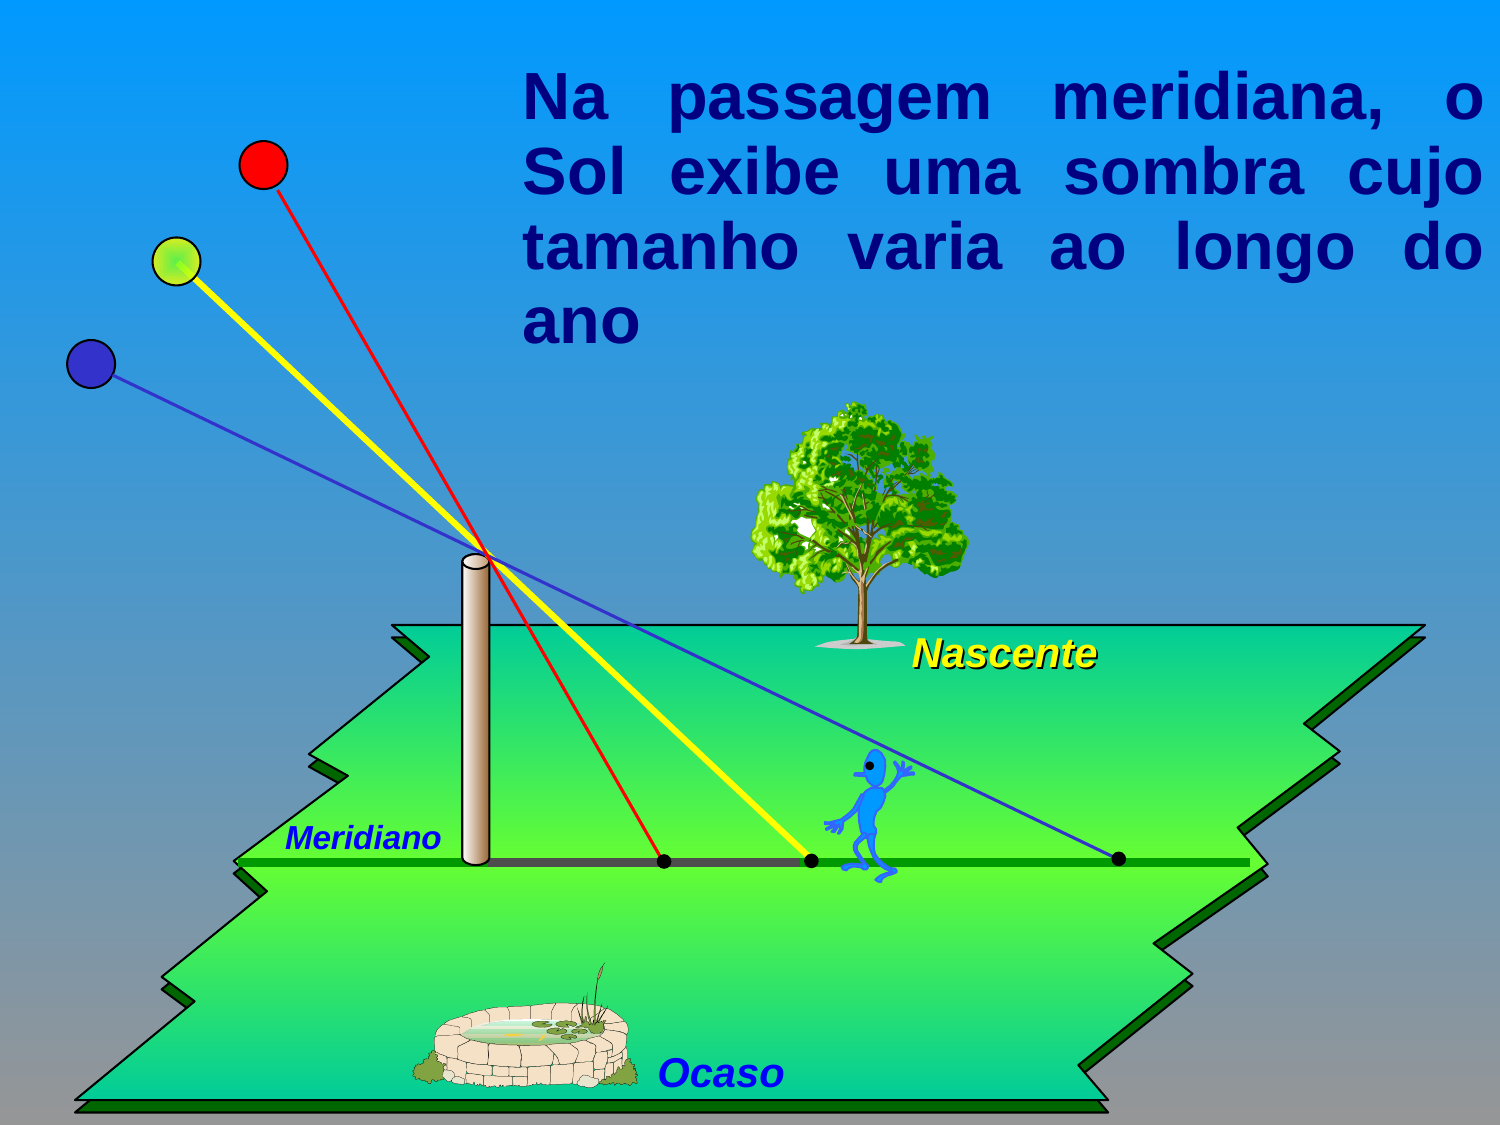

# Na passagem meridiana, o Sol exibe uma sombra cujo tamanho varia ao longo do ano
Nascente
Meridiano
Ocaso